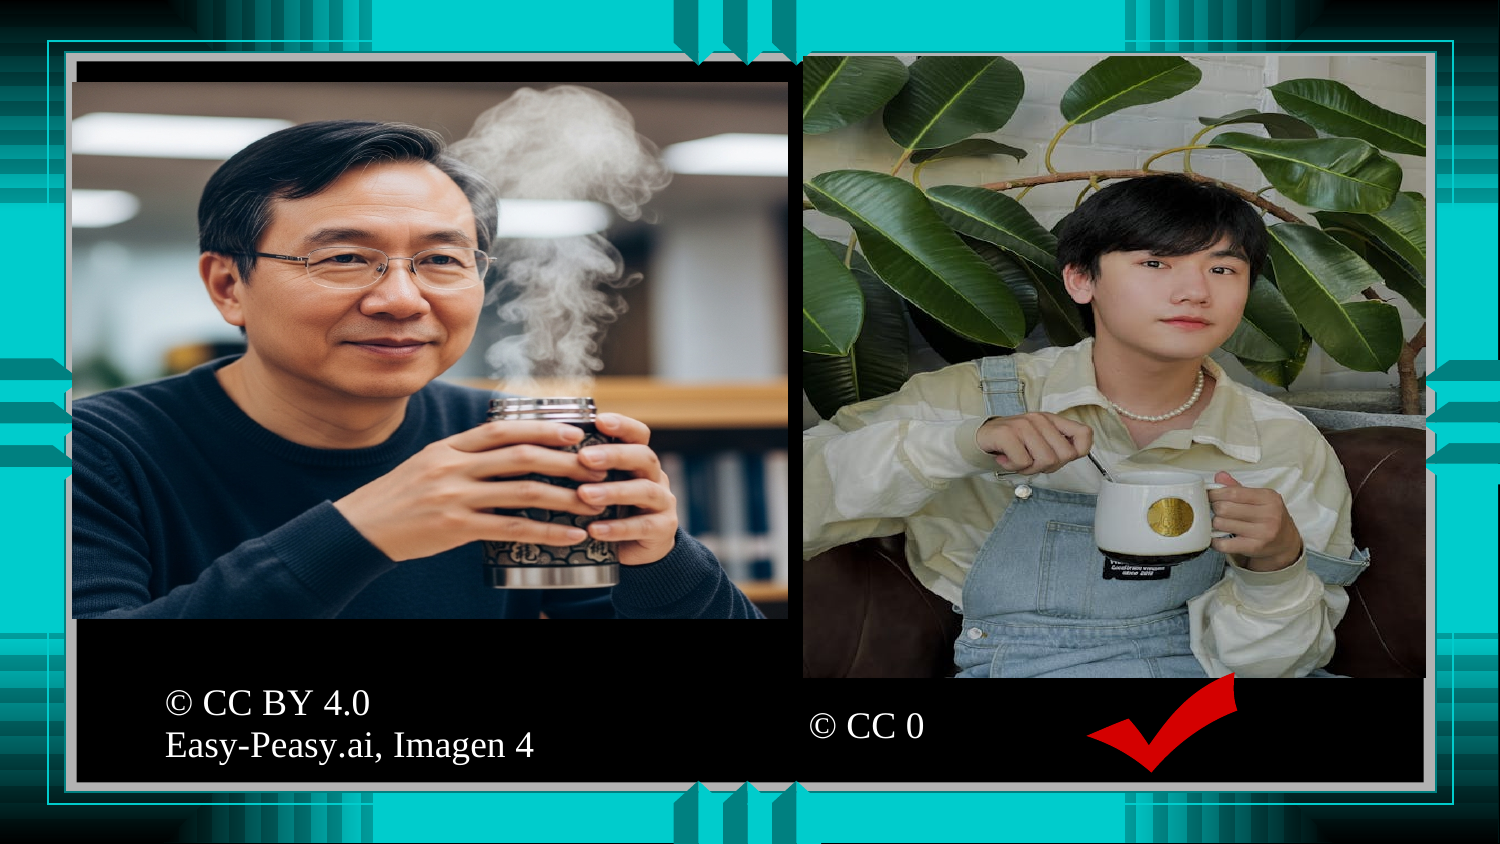

© CC BY 4.0
Easy-Peasy.ai, Imagen 4
© CC 0